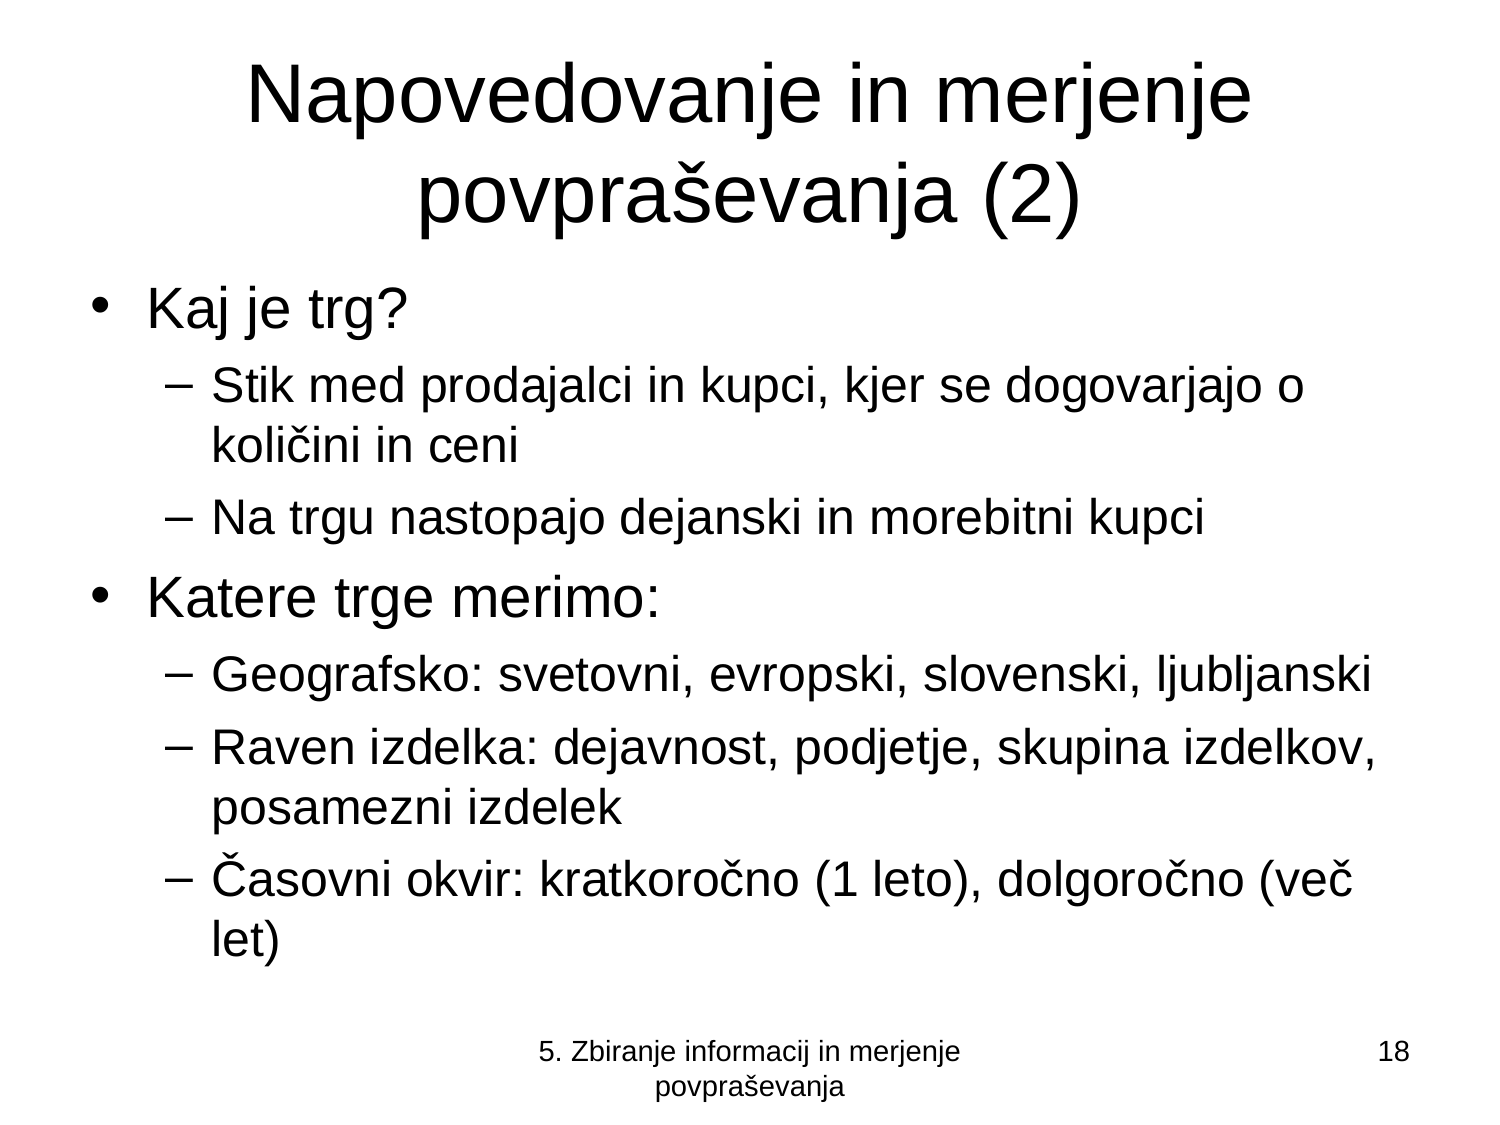

# Napovedovanje in merjenje povpraševanja (2)
Kaj je trg?
Stik med prodajalci in kupci, kjer se dogovarjajo o količini in ceni
Na trgu nastopajo dejanski in morebitni kupci
Katere trge merimo:
Geografsko: svetovni, evropski, slovenski, ljubljanski
Raven izdelka: dejavnost, podjetje, skupina izdelkov, posamezni izdelek
Časovni okvir: kratkoročno (1 leto), dolgoročno (več let)
5. Zbiranje informacij in merjenje povpraševanja